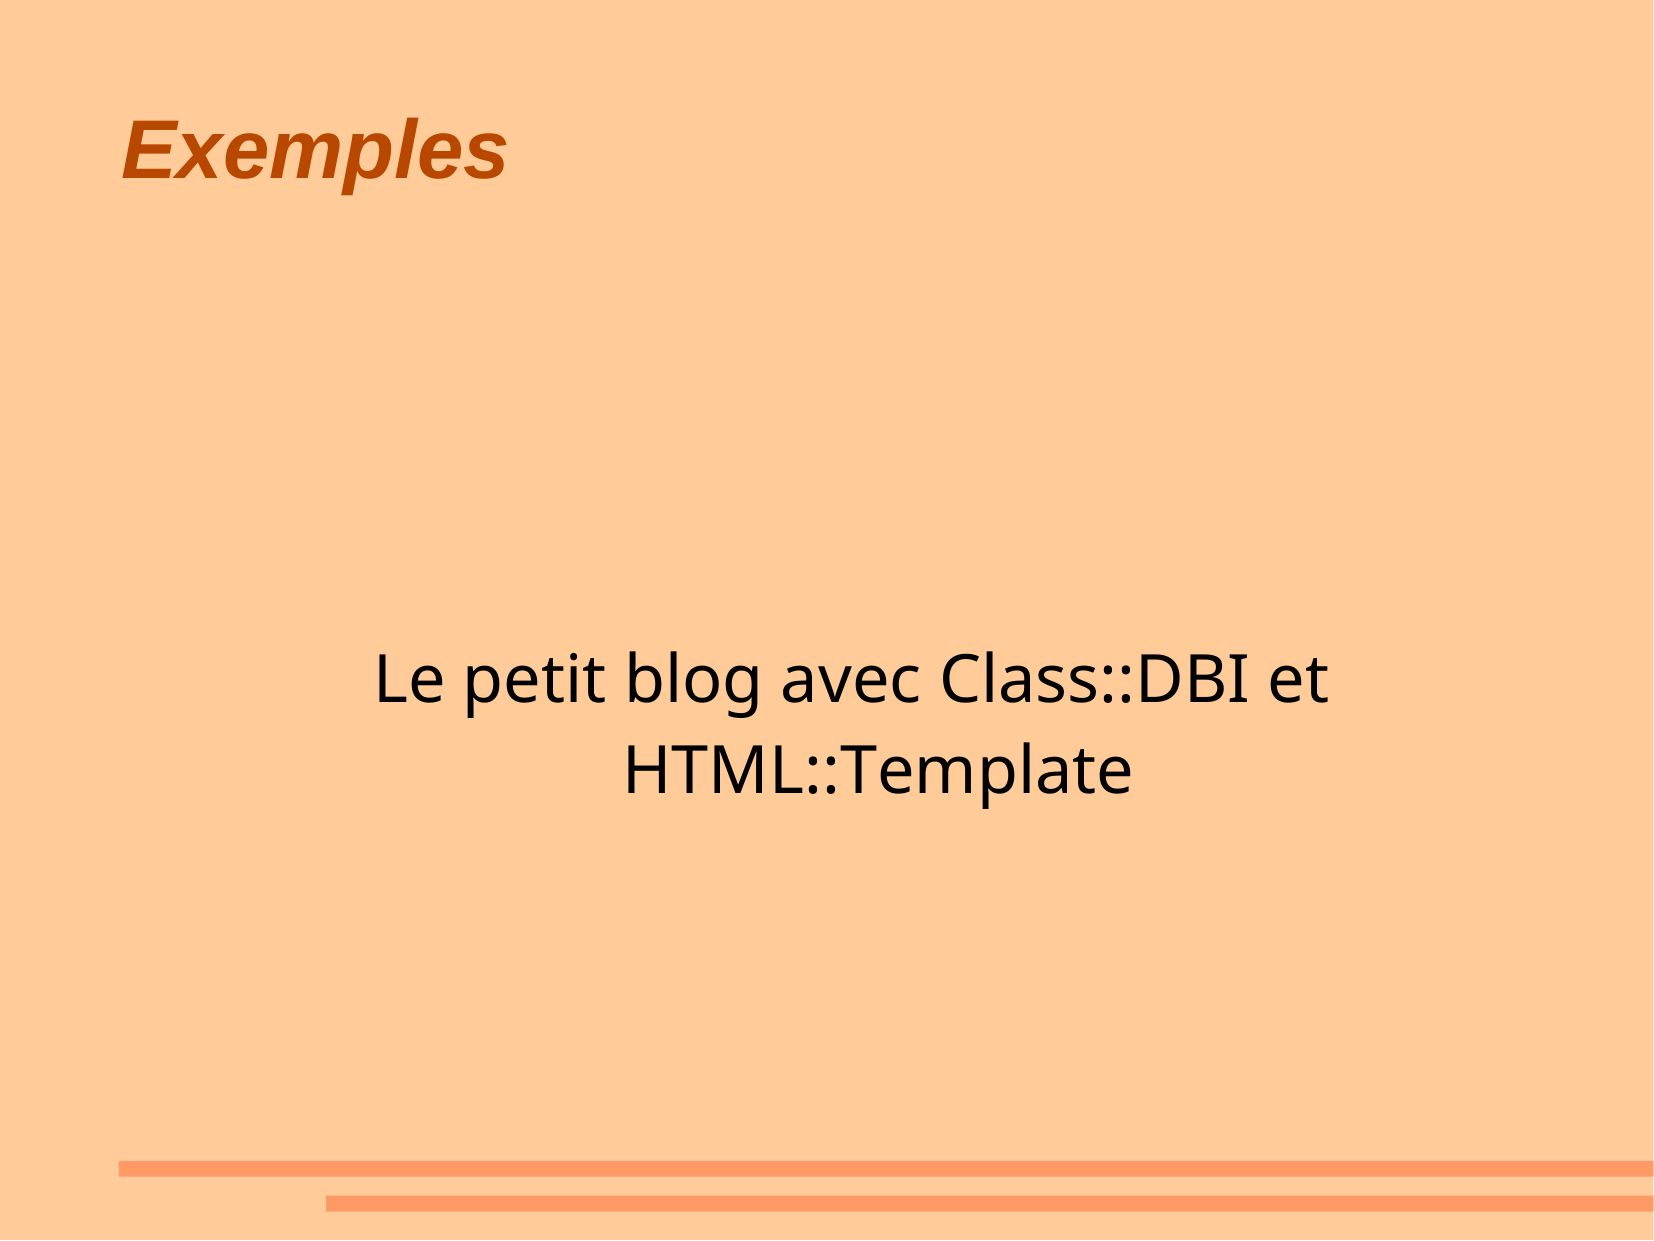

# Exemples
Le petit blog avec Class::DBI et HTML::Template